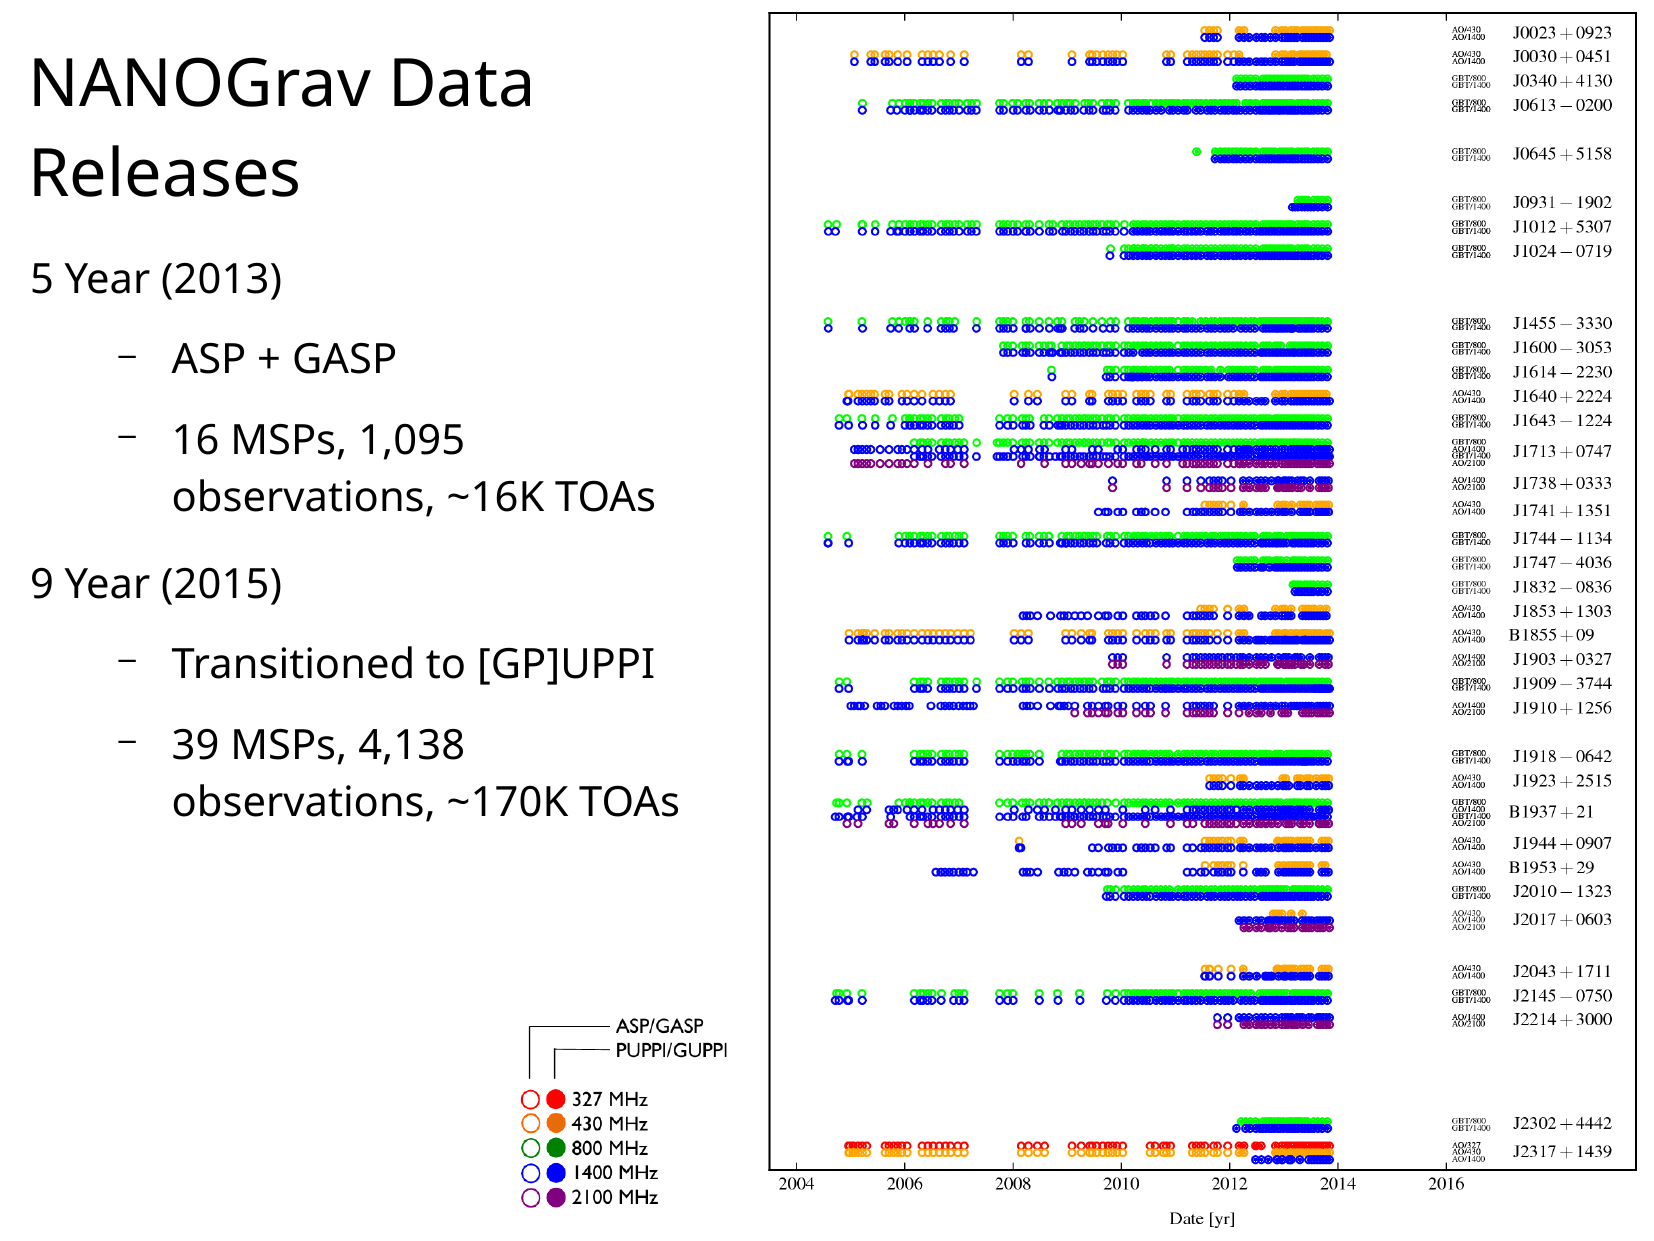

# NANOGrav Data Releases
5 Year (2013)
ASP + GASP
16 MSPs, 1,095 observations, ~16K TOAs
9 Year (2015)
Transitioned to [GP]UPPI
39 MSPs, 4,138 observations, ~170K TOAs